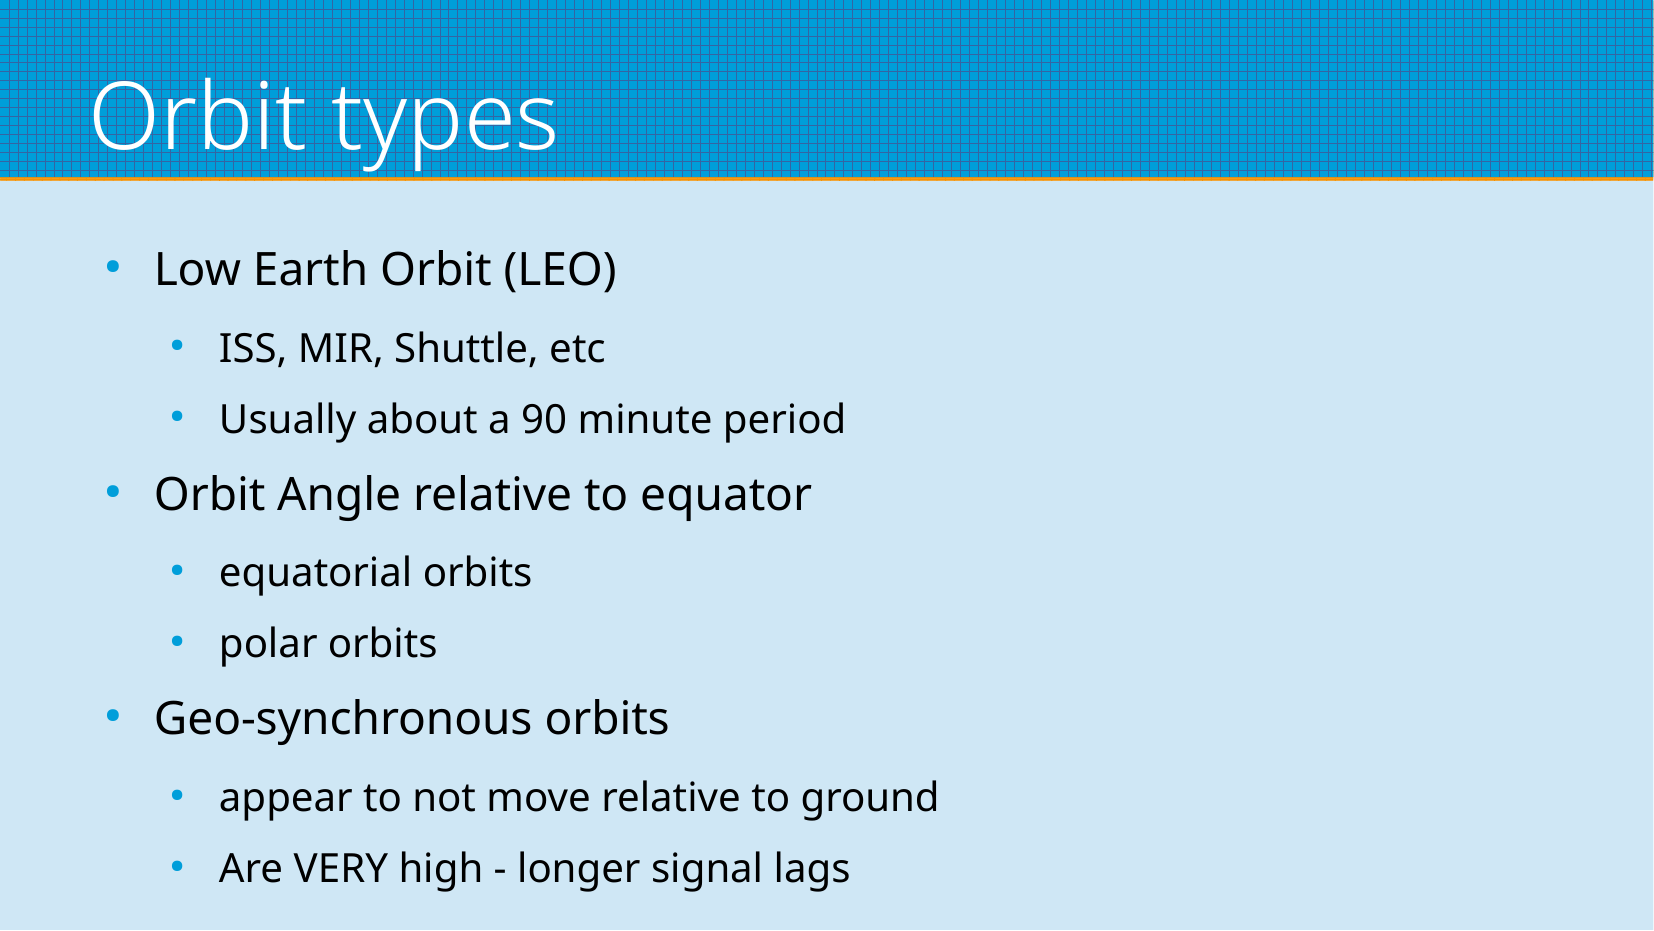

# Orbit types
Low Earth Orbit (LEO)
ISS, MIR, Shuttle, etc
Usually about a 90 minute period
Orbit Angle relative to equator
equatorial orbits
polar orbits
Geo-synchronous orbits
appear to not move relative to ground
Are VERY high - longer signal lags